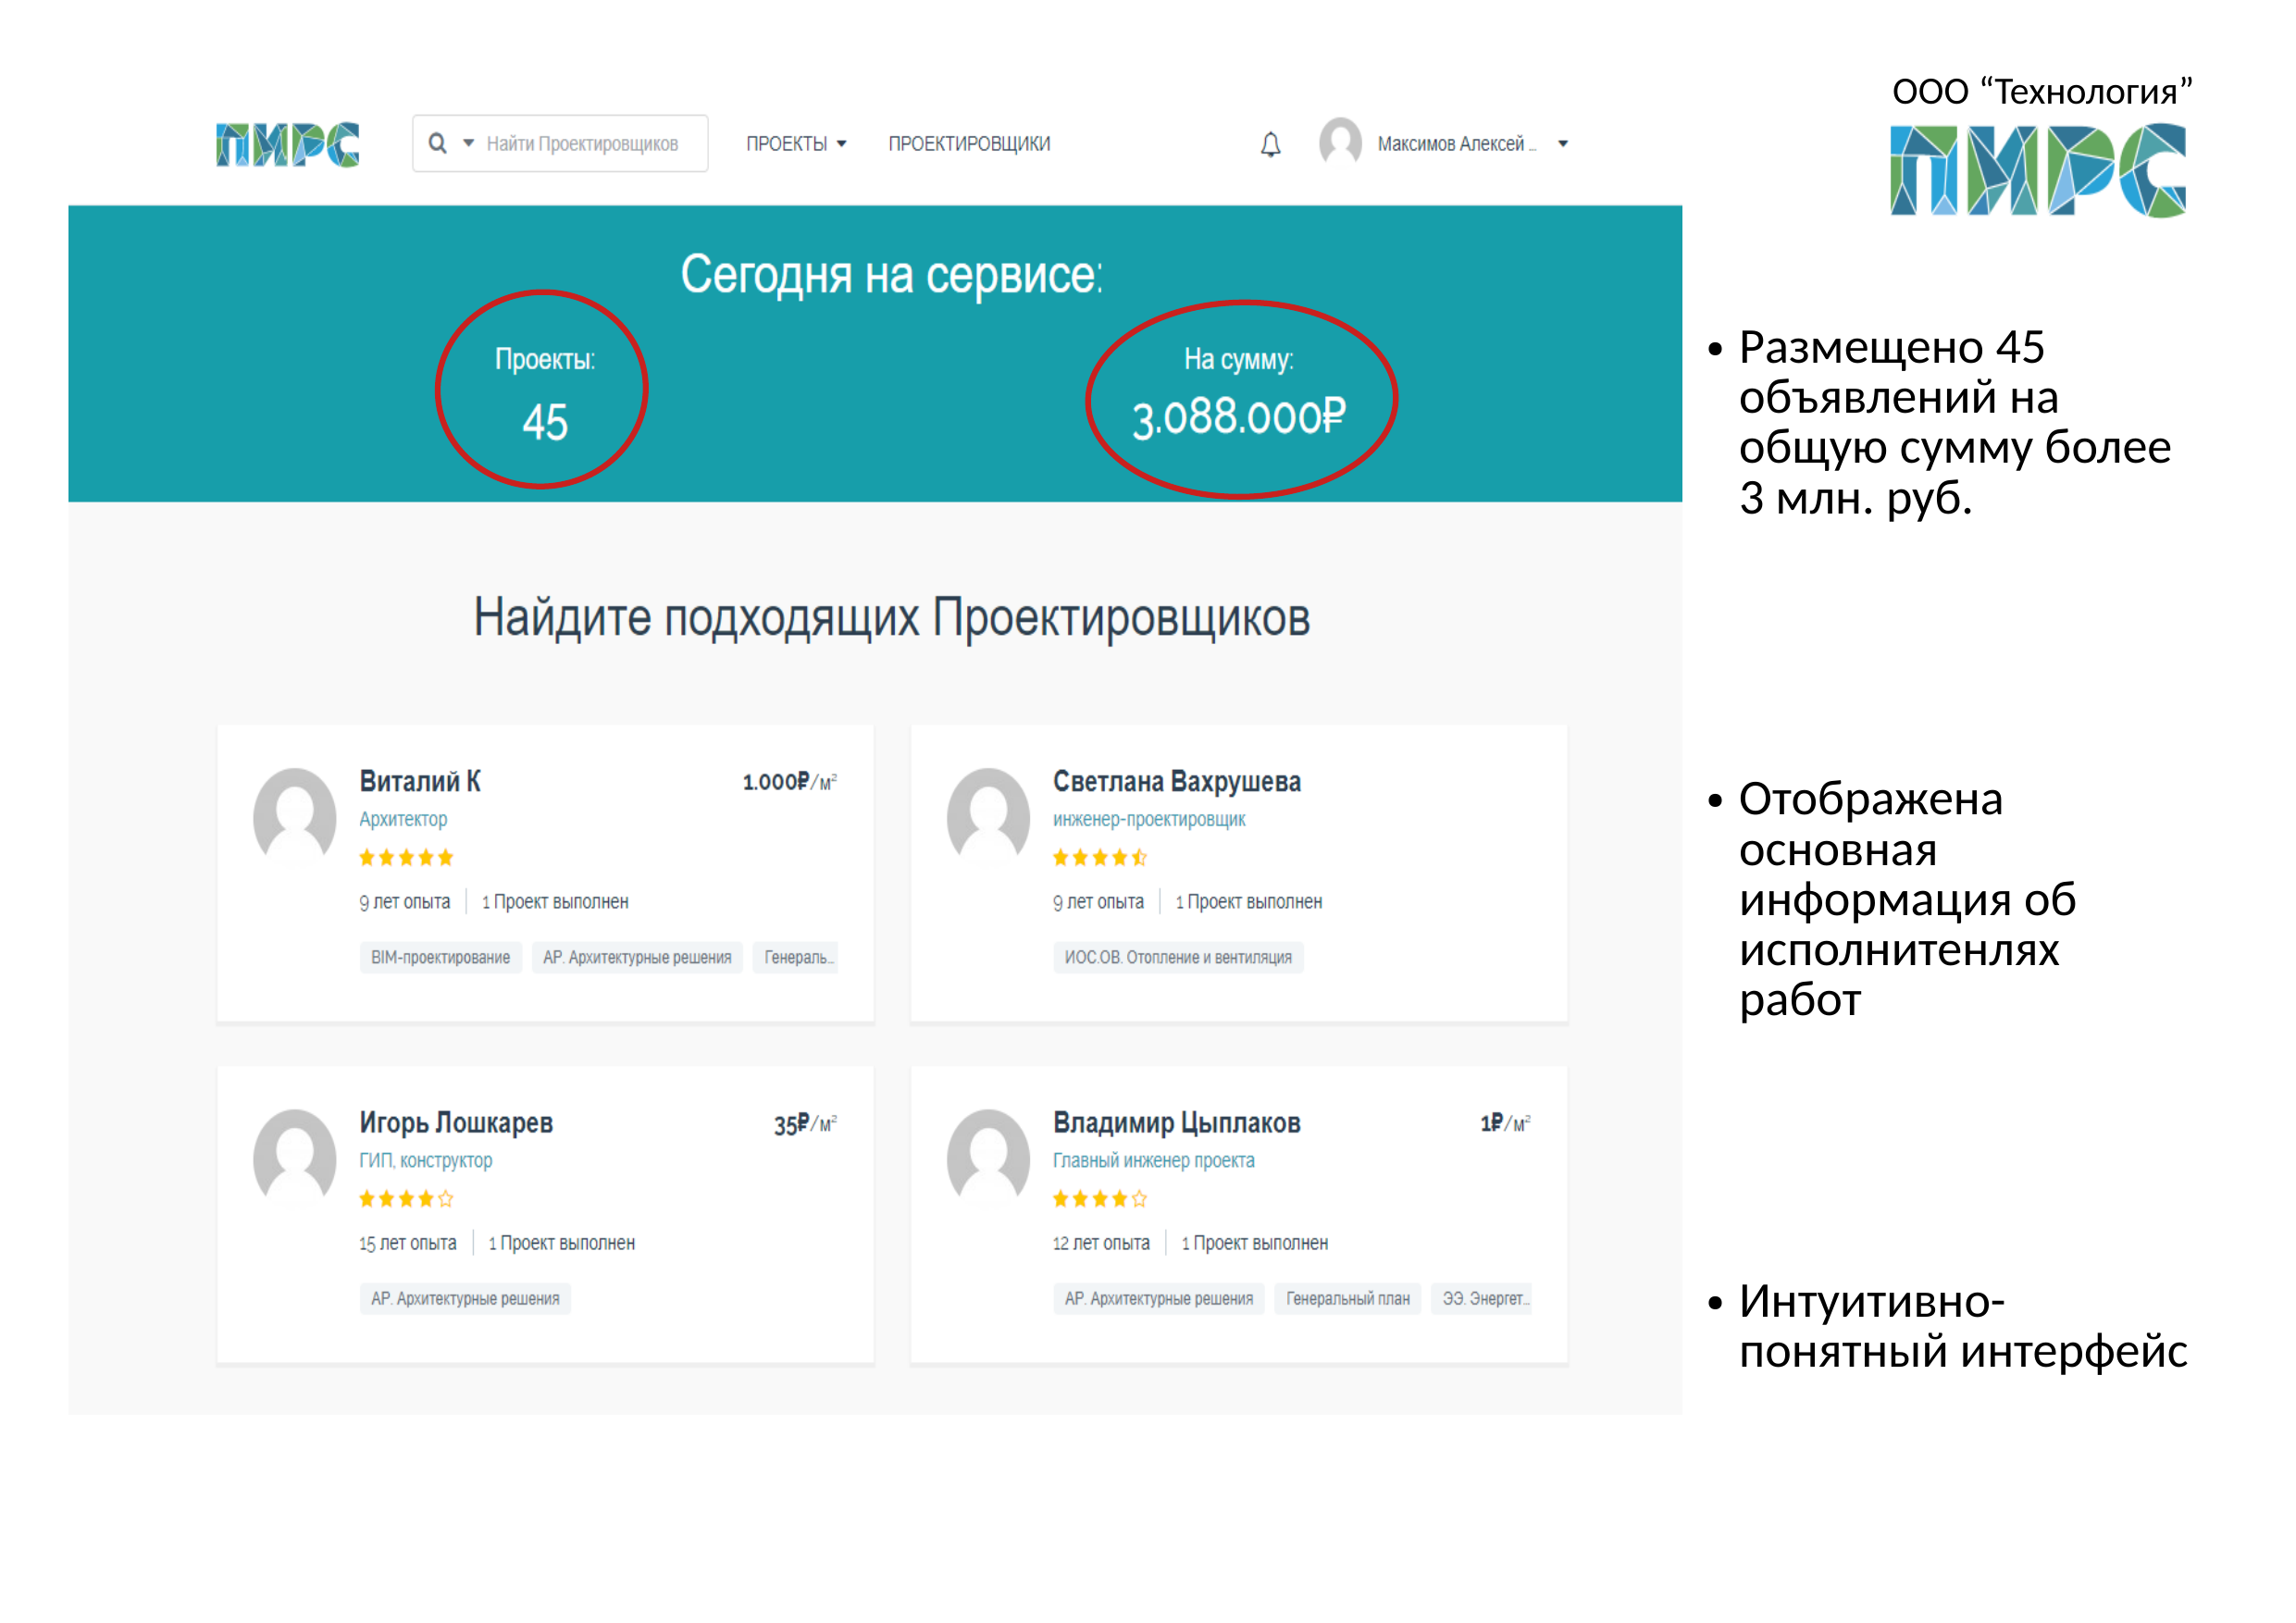

ООО “Технология”
Размещено 45 объявлений на общую сумму более 3 млн. руб.
Отображена основная информация об исполнитенлях работ
Интуитивно-понятный интерфейс